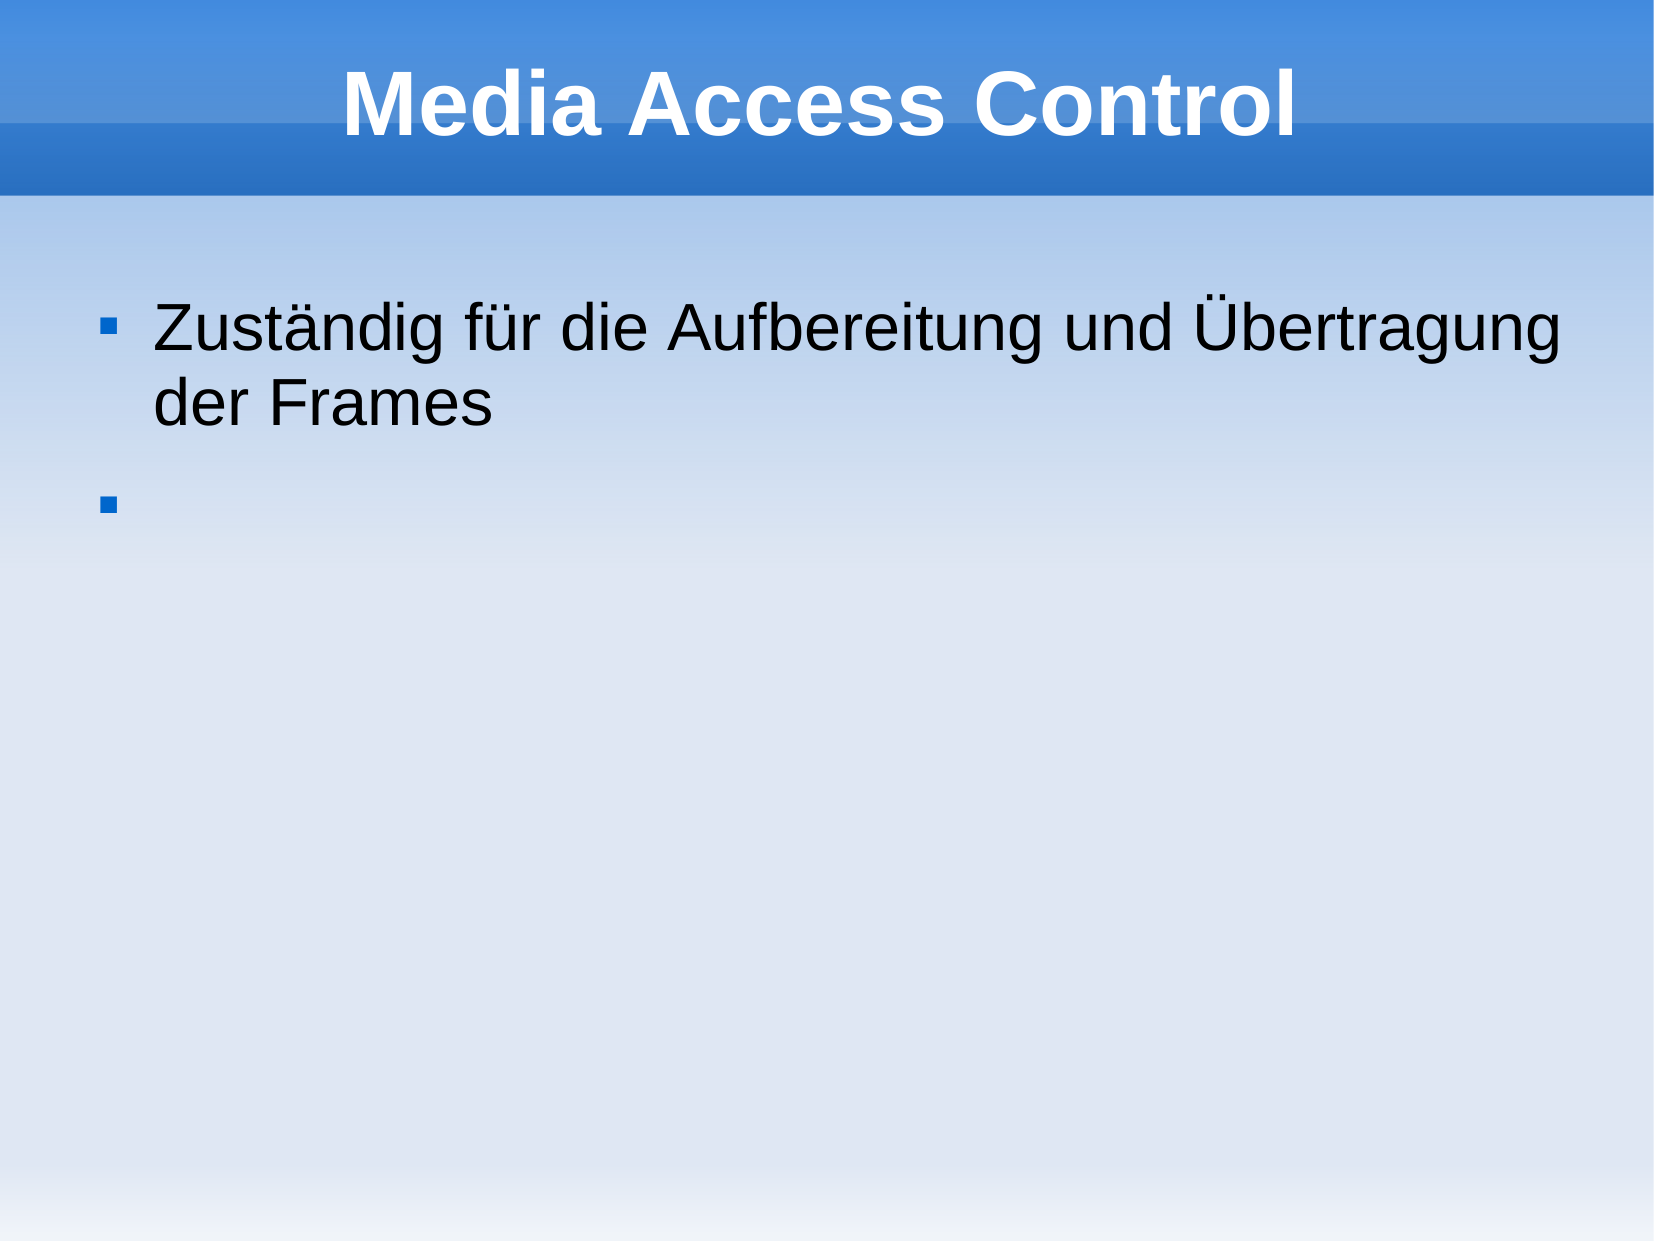

# Media Access Control
Zuständig für die Aufbereitung und Übertragung der Frames